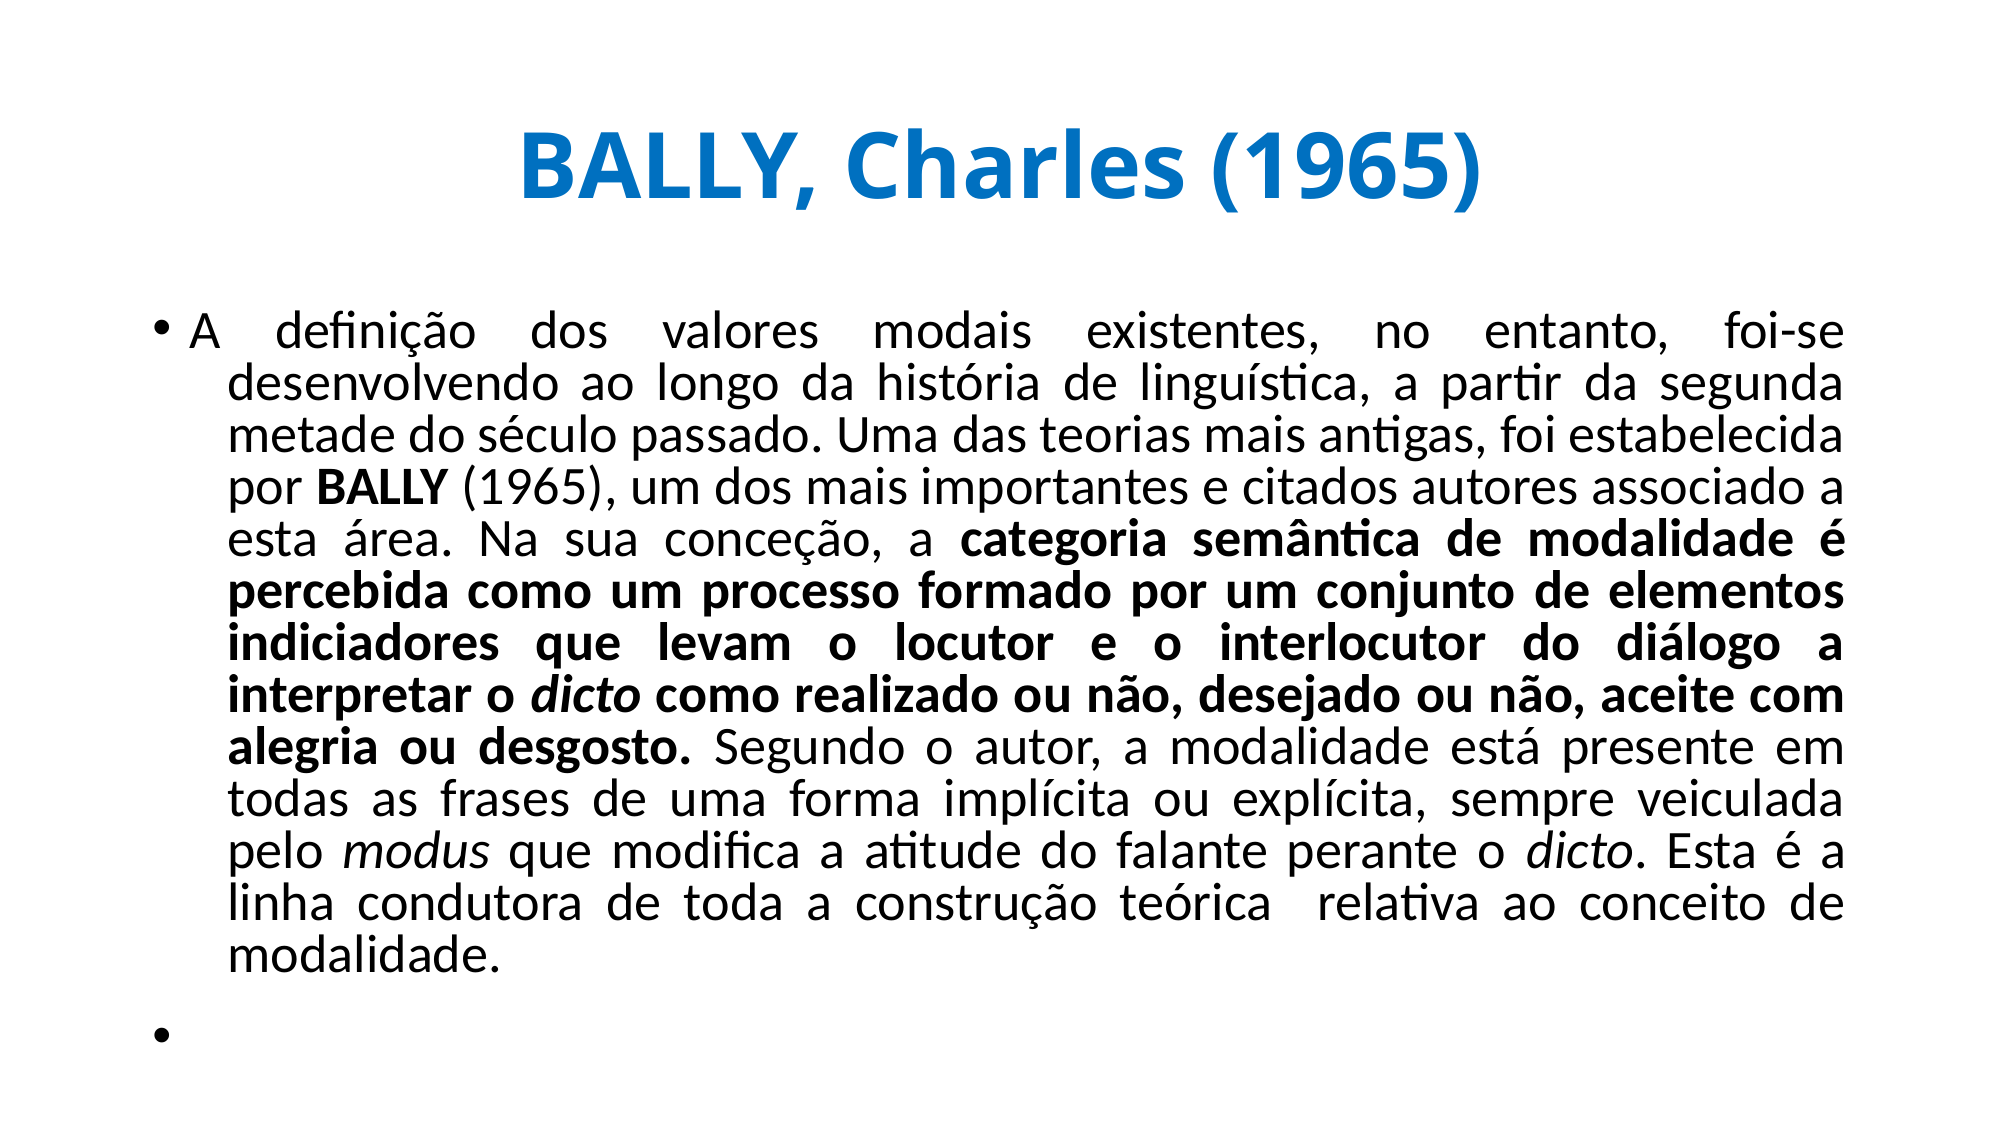

# BALLY, Charles (1965)
A definição dos valores modais existentes, no entanto, foi-se desenvolvendo ao longo da história de linguística, a partir da segunda metade do século passado. Uma das teorias mais antigas, foi estabelecida por BALLY (1965), um dos mais importantes e citados autores associado a esta área. Na sua conceção, a categoria semântica de modalidade é percebida como um processo formado por um conjunto de elementos indiciadores que levam o locutor e o interlocutor do diálogo a interpretar o dicto como realizado ou não, desejado ou não, aceite com alegria ou desgosto. Segundo o autor, a modalidade está presente em todas as frases de uma forma implícita ou explícita, sempre veiculada pelo modus que modifica a atitude do falante perante o dicto. Esta é a linha condutora de toda a construção teórica relativa ao conceito de modalidade.